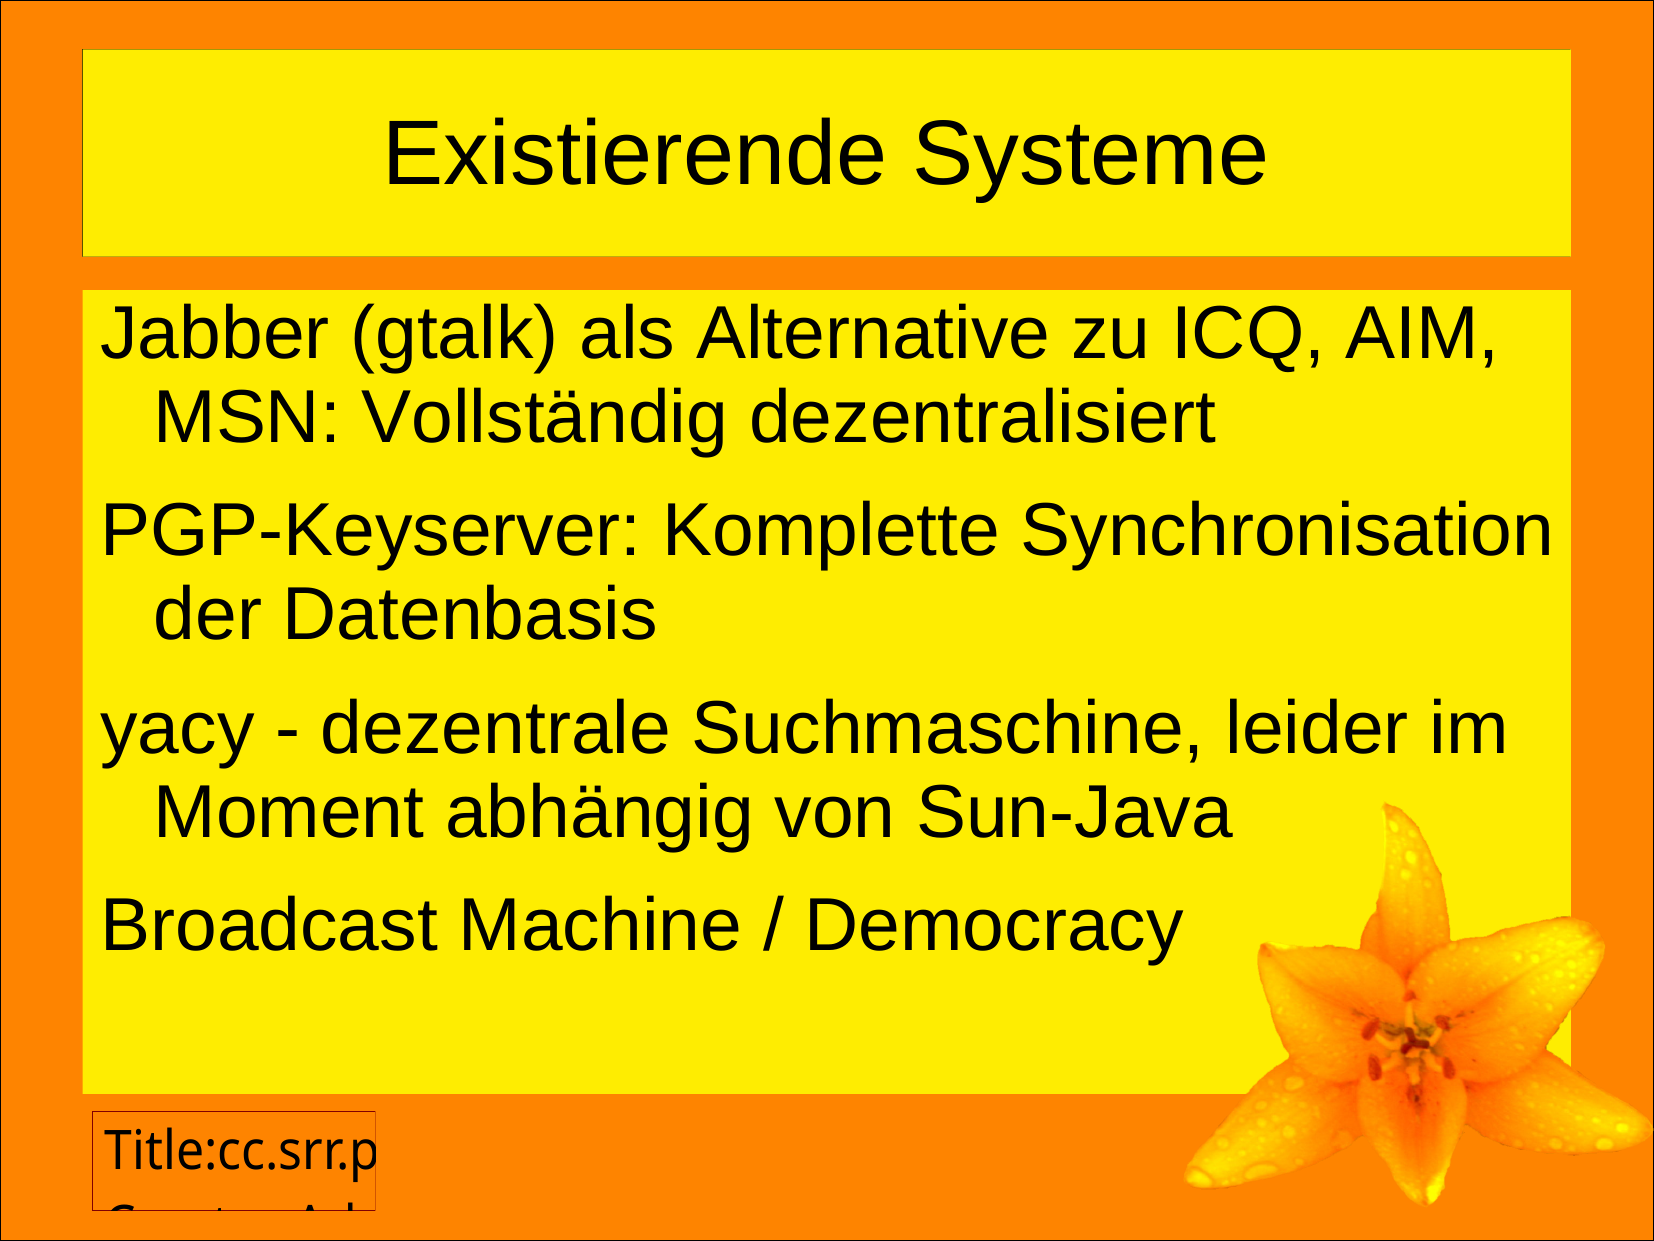

# Existierende Systeme
Jabber (gtalk) als Alternative zu ICQ, AIM, MSN: Vollständig dezentralisiert
PGP-Keyserver: Komplette Synchronisation der Datenbasis
yacy - dezentrale Suchmaschine, leider im Moment abhängig von Sun-Java
Broadcast Machine / Democracy